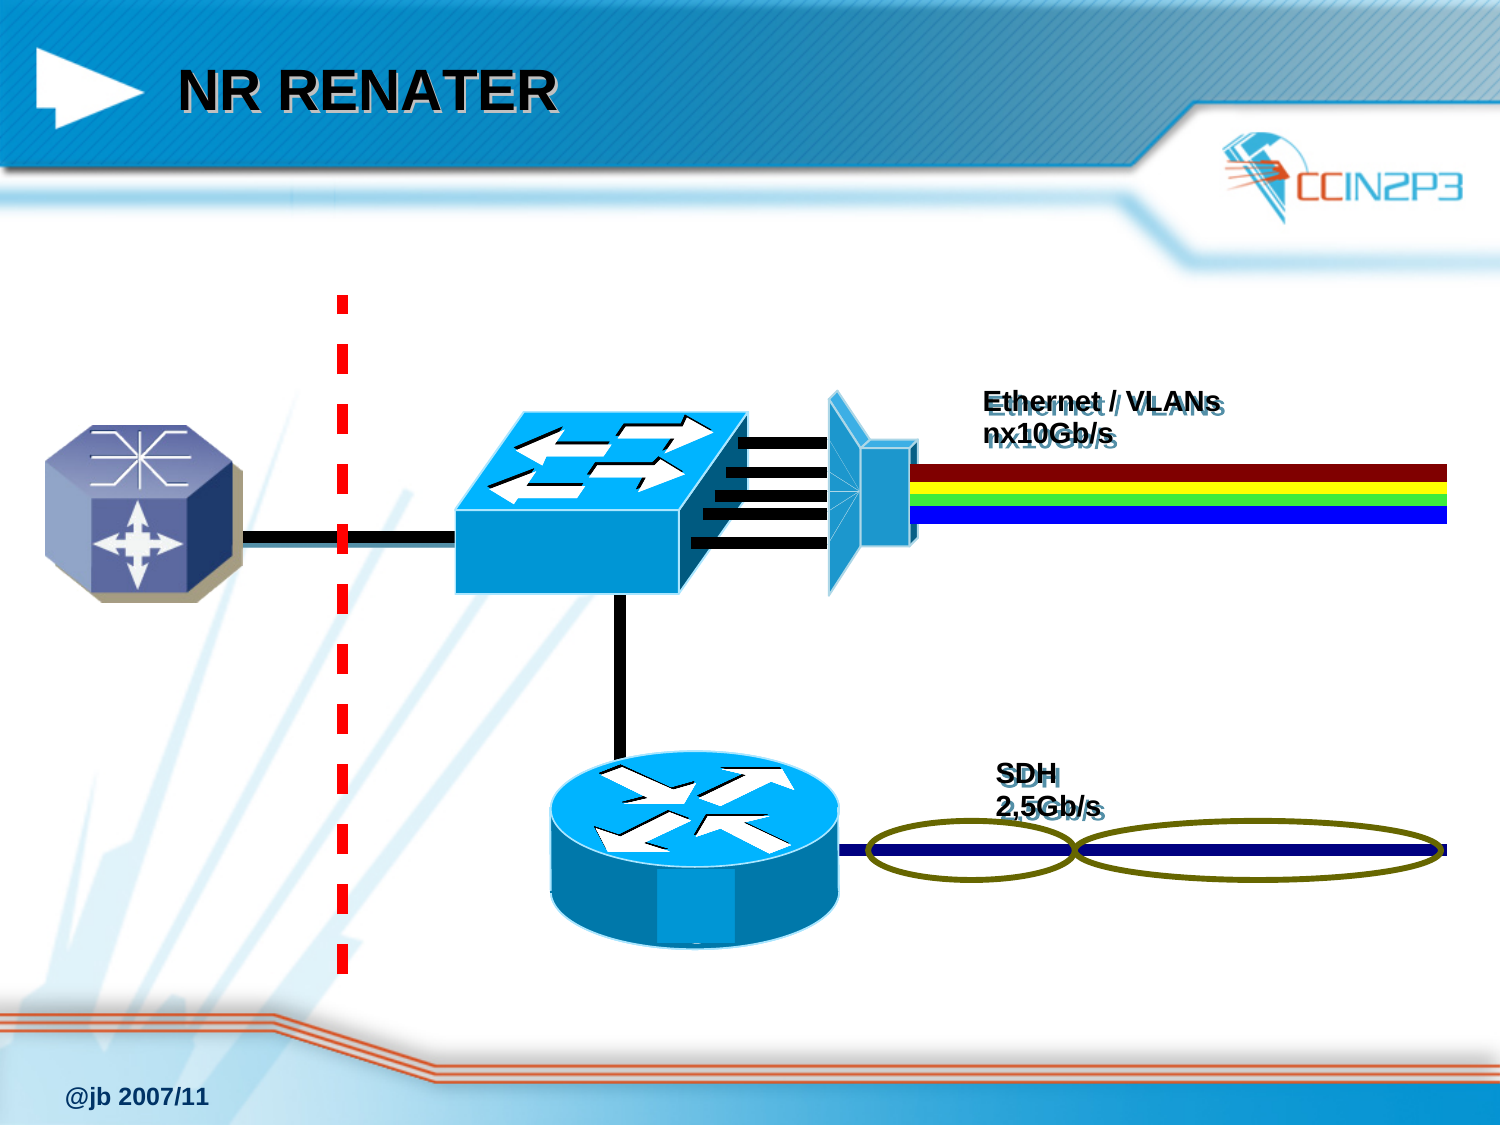

# NR RENATER
Ethernet / VLANs
nx10Gb/s
SDH
2,5Gb/s
Votre Nom
7